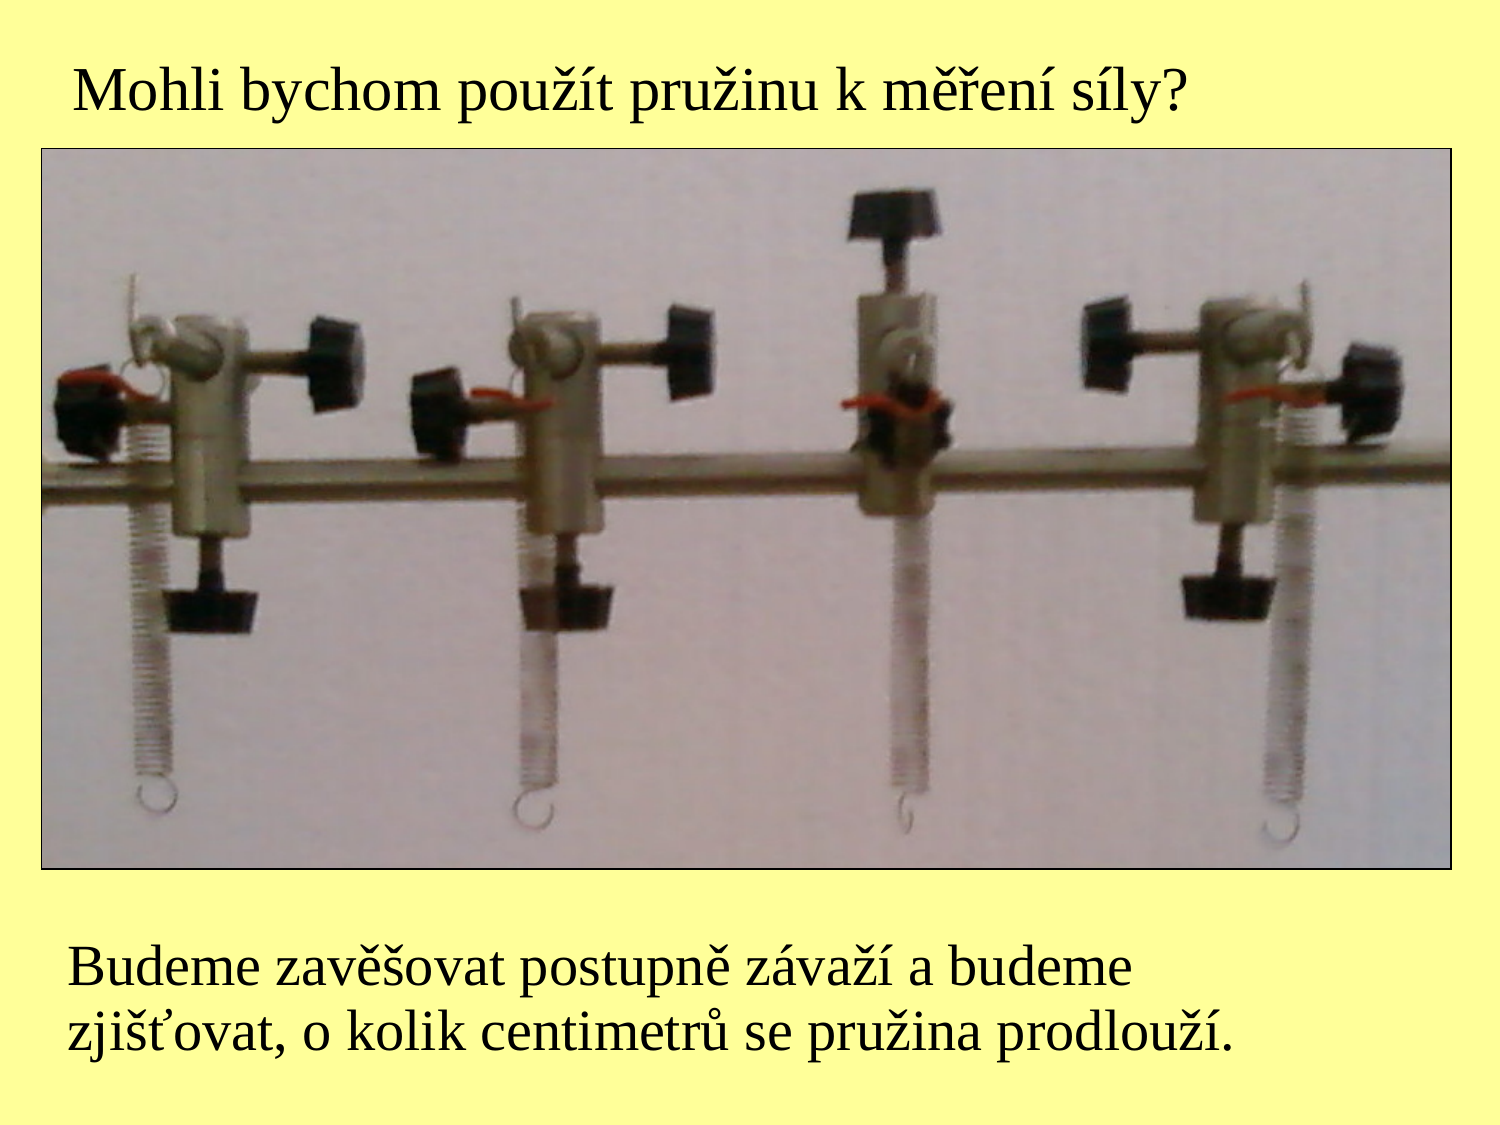

Mohli bychom použít pružinu k měření síly?
Budeme zavěšovat postupně závaží a budeme
zjišťovat, o kolik centimetrů se pružina prodlouží.